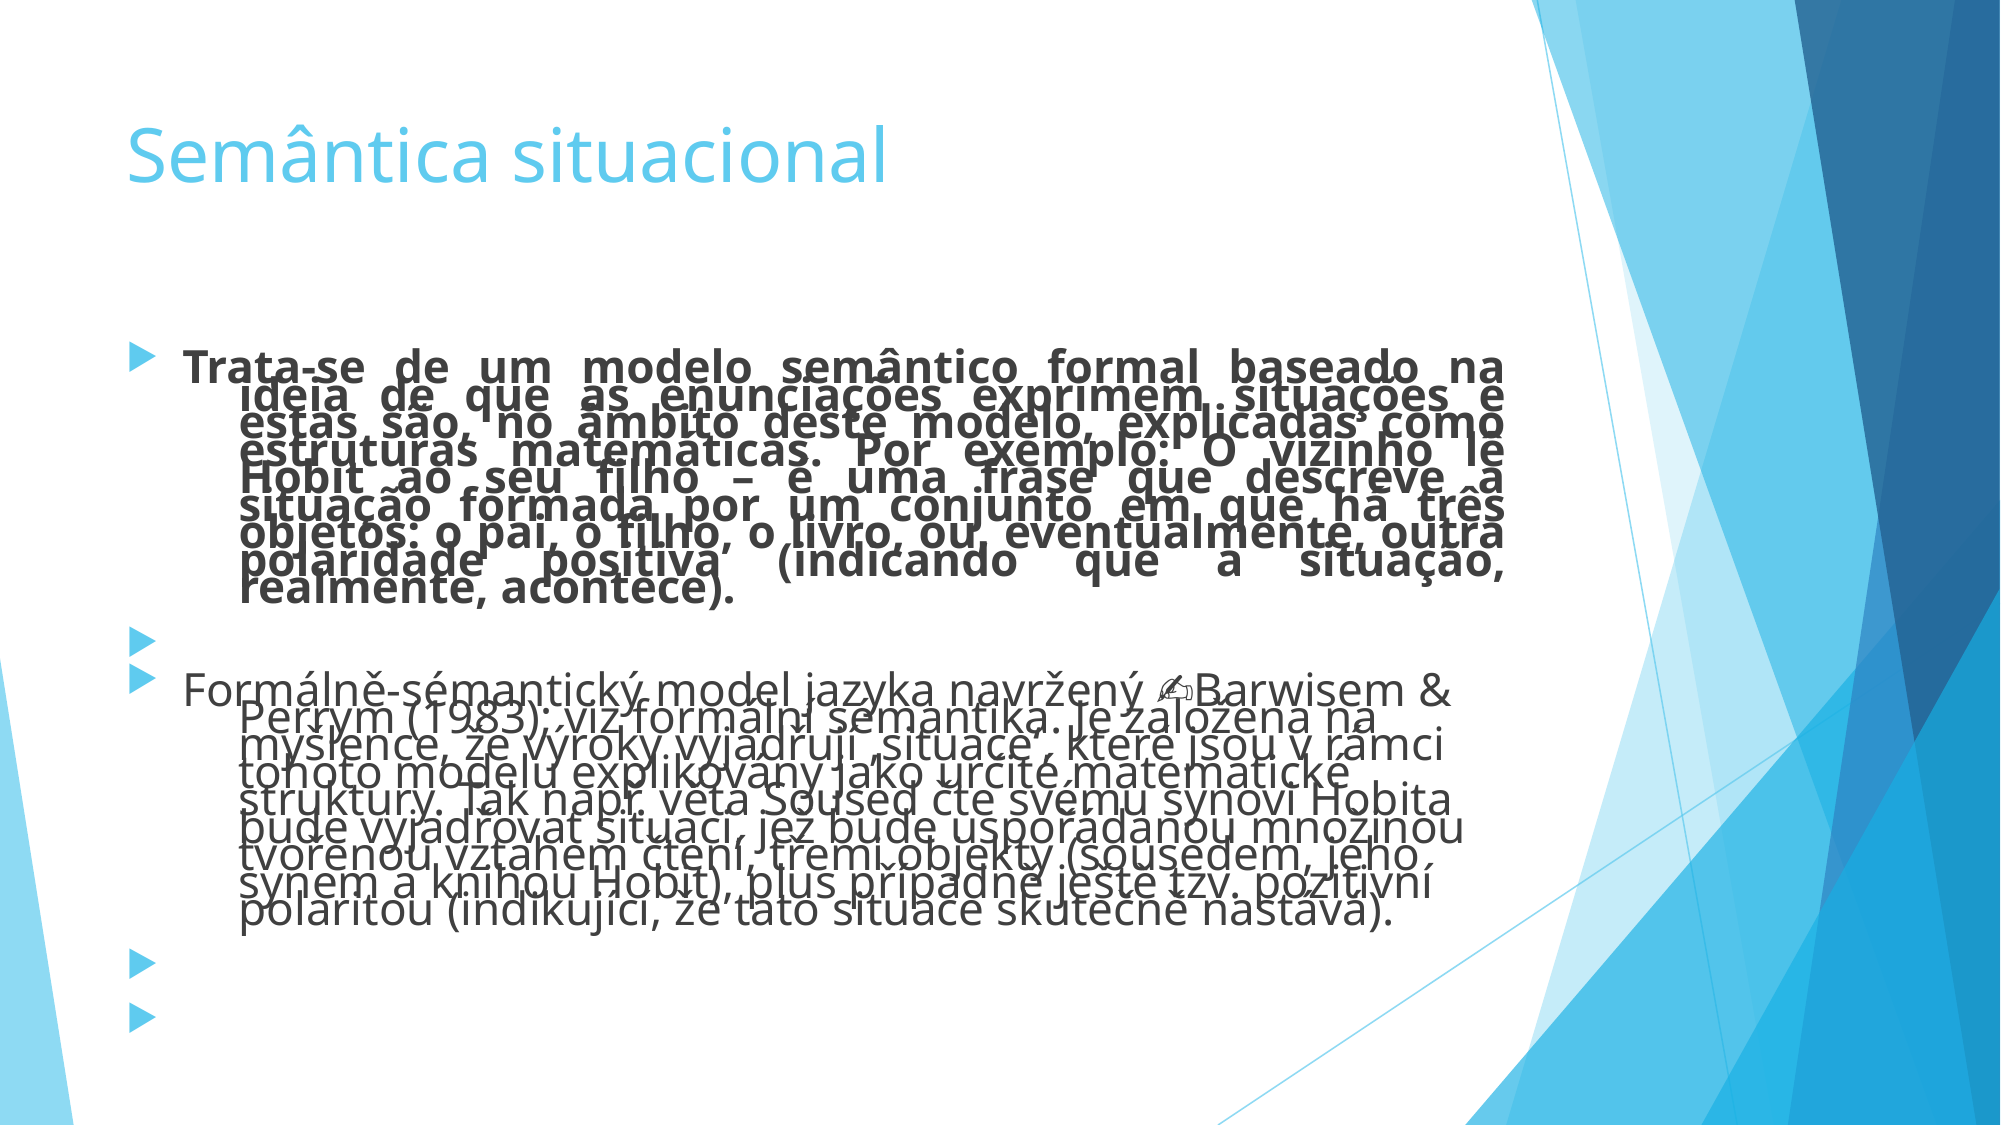

# Semântica situacional
Trata-se de um modelo semântico formal baseado na ideia de que as enunciações exprimem situações e estas são, no âmbito deste modelo, explicadas como estruturas matemáticas. Por exemplo: O vizinho lê Hobit ao seu filho – é uma frase que descreve a situação formada por um conjunto em que há três objetos: o pai, o filho, o livro, ou, eventualmente, outra polaridade positiva (indicando que a situação, realmente, acontece).
Formálně‑sémantický model jazyka navržený ✍Barwisem & Perrym (1983); viz formální sémantika. Je založena na myšlence, že výroky vyjadřují ‚situace‘, které jsou v rámci tohoto modelu explikovány jako určité matematické struktury. Tak např. věta Soused čte svému synovi Hobita bude vyjadřovat situaci, jež bude uspořádanou množinou tvořenou vztahem čtení, třemi objekty (sousedem, jeho synem a knihou Hobit), plus případně ještě tzv. pozitivní polaritou (indikující, že tato situace skutečně nastává).